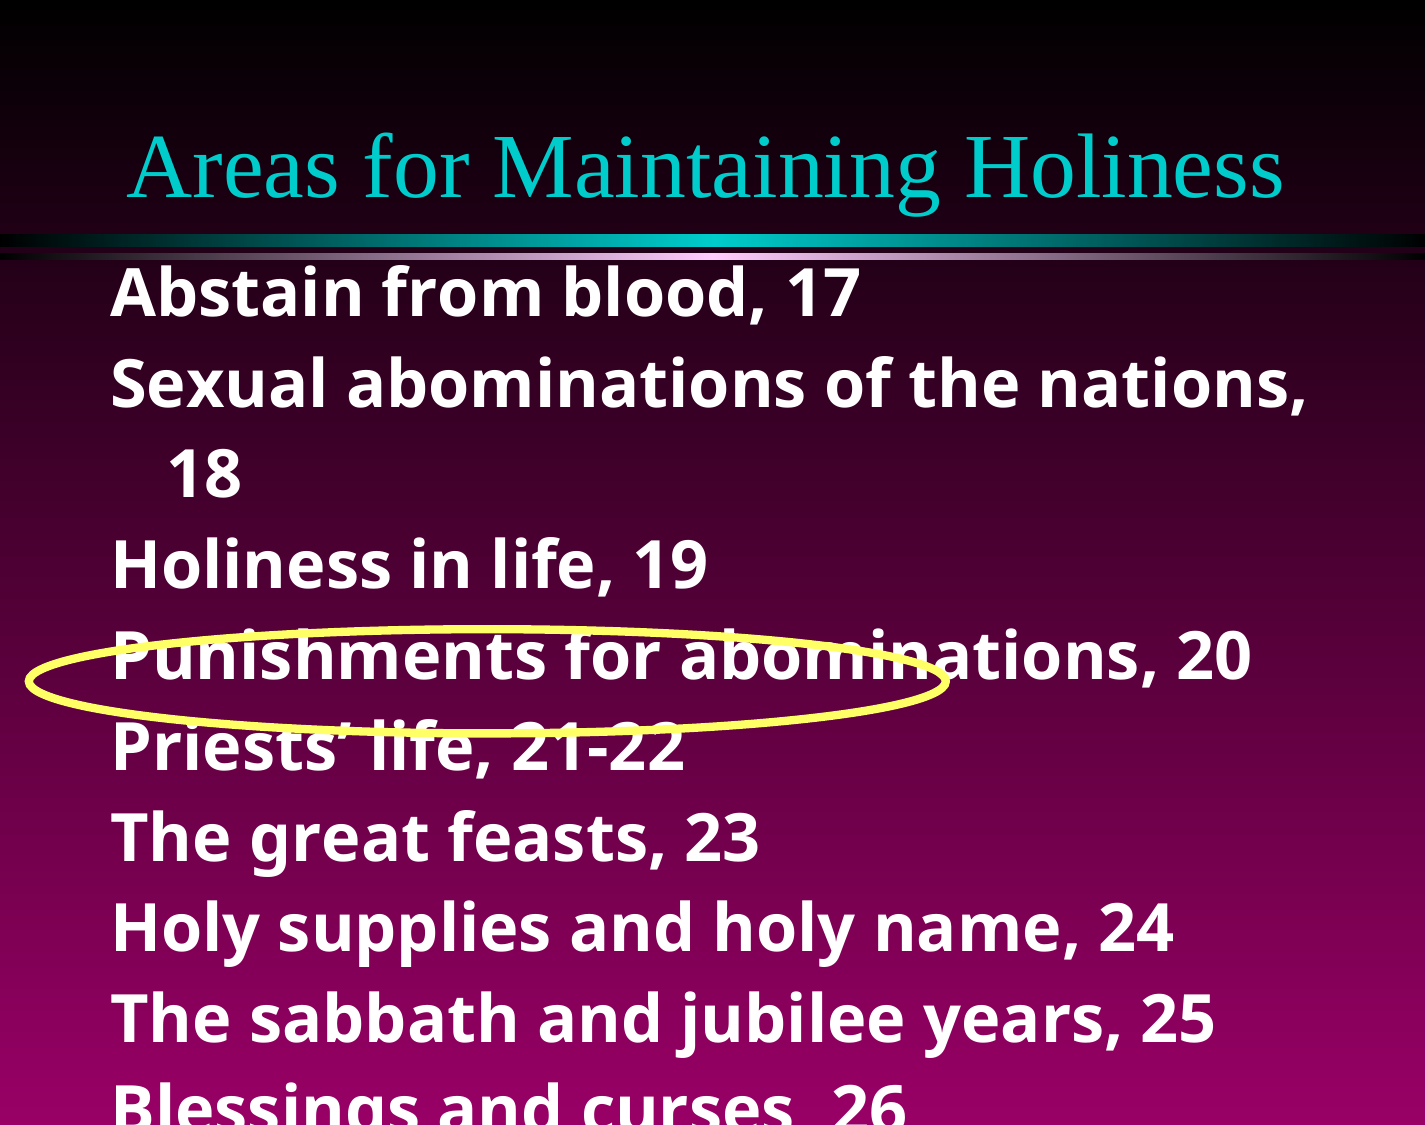

# Areas for Maintaining Holiness
Abstain from blood, 17
Sexual abominations of the nations, 18
Holiness in life, 19
Punishments for abominations, 20
Priests’ life, 21-22
The great feasts, 23
Holy supplies and holy name, 24
The sabbath and jubilee years, 25
Blessings and curses, 26
Exchanging vowed items, 27